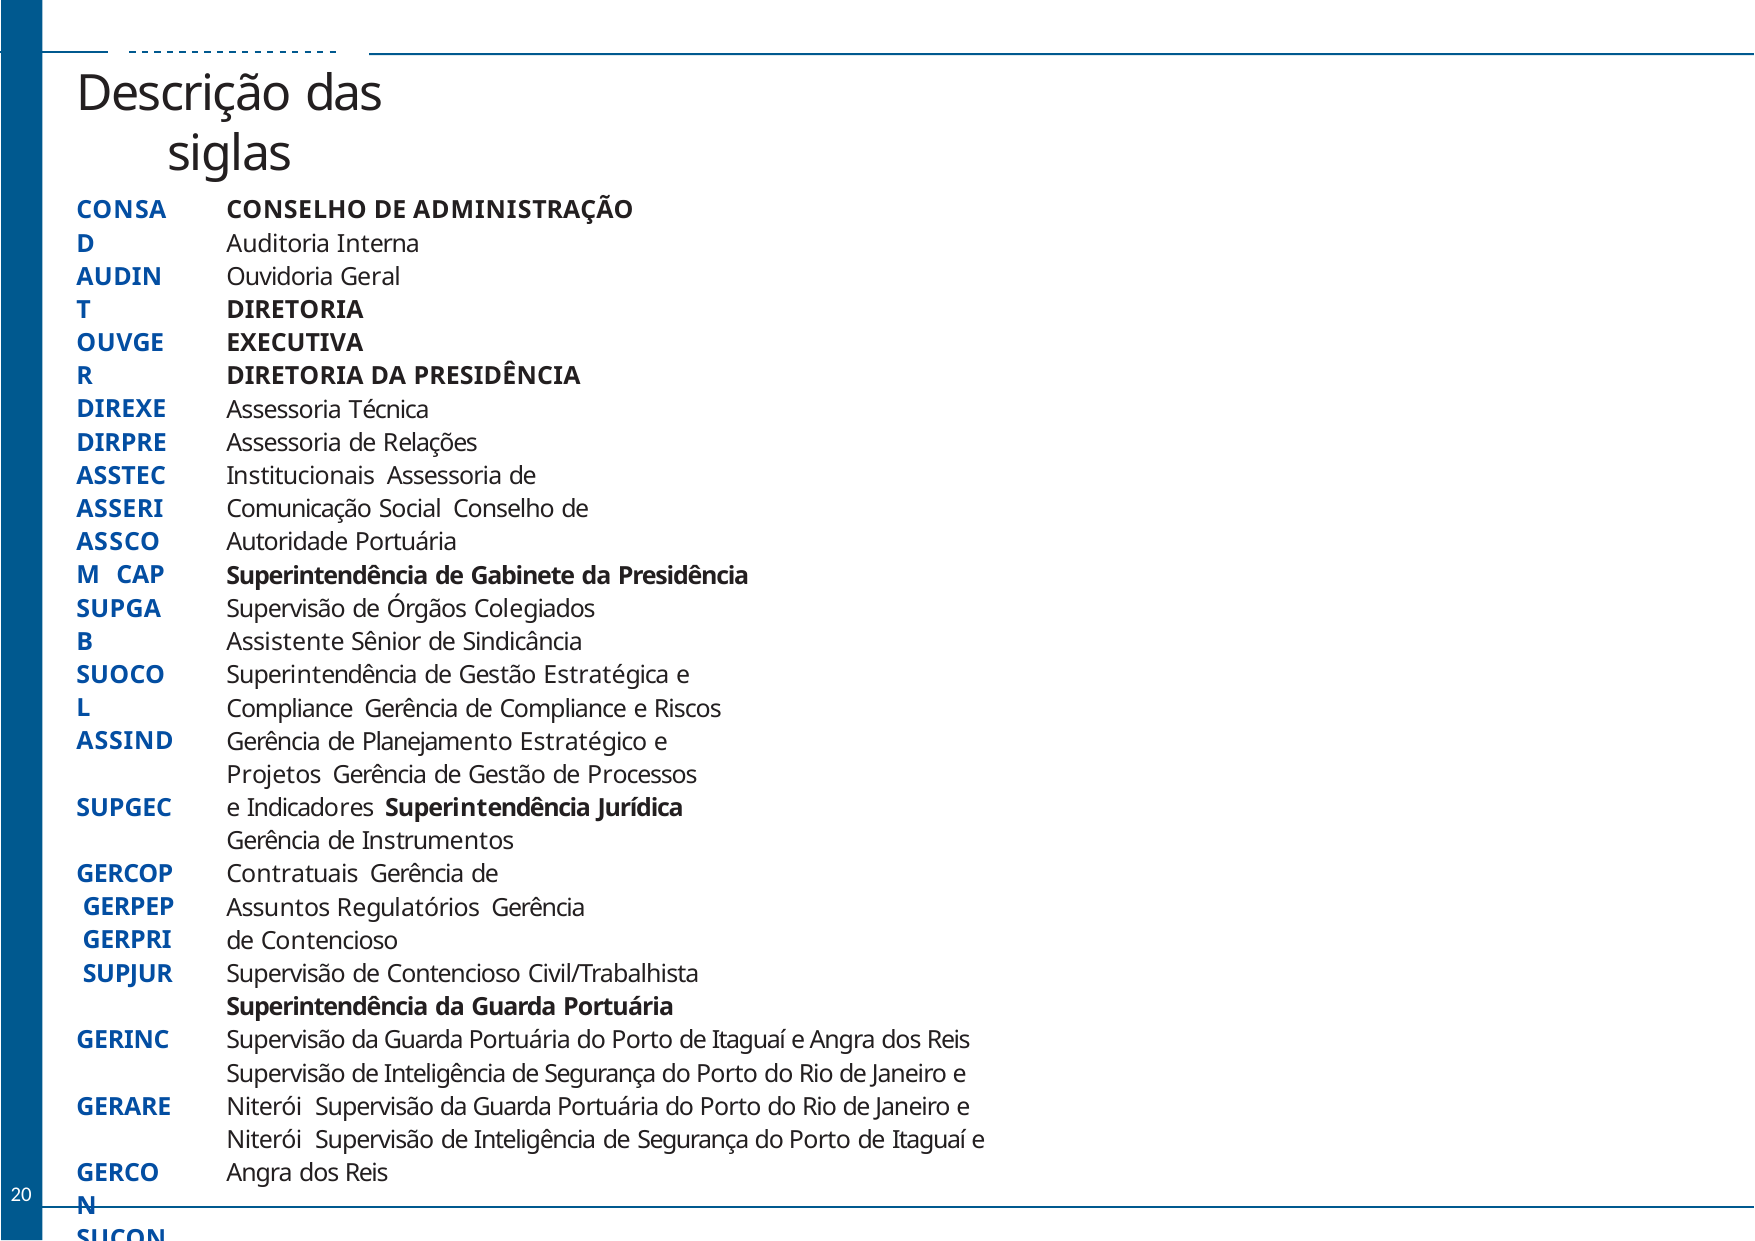

# Descrição das siglas
CONSAD AUDINT OUVGER DIREXE DIRPRE ASSTEC ASSERI ASSCOM CAP SUPGAB SUOCOL ASSIND SUPGEC GERCOP GERPEP GERPRI SUPJUR GERINC GERARE GERCON SUCONT SUPGUA SUGITA RIOSIS SUGRIO ITASIS
CONSELHO DE ADMINISTRAÇÃO
Auditoria Interna Ouvidoria Geral DIRETORIA EXECUTIVA
DIRETORIA DA PRESIDÊNCIA
Assessoria Técnica
Assessoria de Relações Institucionais Assessoria de Comunicação Social Conselho de Autoridade Portuária
Superintendência de Gabinete da Presidência
Supervisão de Órgãos Colegiados
Assistente Sênior de Sindicância
Superintendência de Gestão Estratégica e Compliance Gerência de Compliance e Riscos
Gerência de Planejamento Estratégico e Projetos Gerência de Gestão de Processos e Indicadores Superintendência Jurídica
Gerência de Instrumentos Contratuais Gerência de Assuntos Regulatórios Gerência de Contencioso
Supervisão de Contencioso Civil/Trabalhista
Superintendência da Guarda Portuária
Supervisão da Guarda Portuária do Porto de Itaguaí e Angra dos Reis Supervisão de Inteligência de Segurança do Porto do Rio de Janeiro e Niterói Supervisão da Guarda Portuária do Porto do Rio de Janeiro e Niterói Supervisão de Inteligência de Segurança do Porto de Itaguaí e Angra dos Reis
20